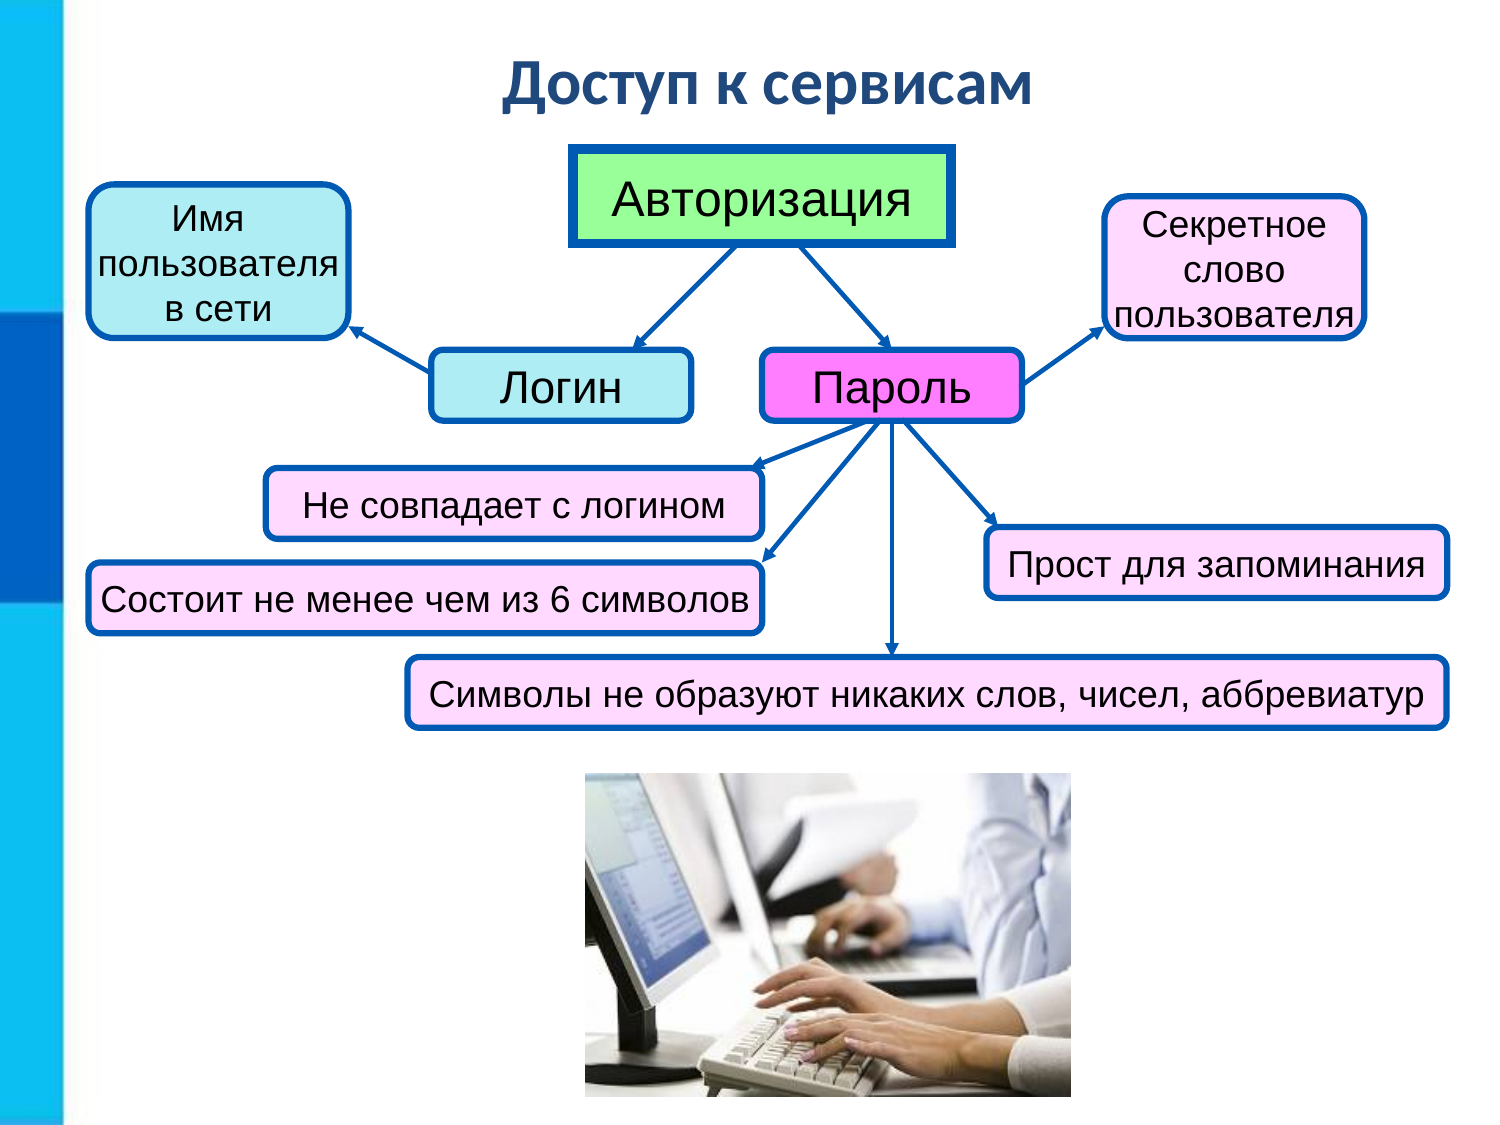

Доступ к сервисам
Авторизация
Имя
пользователя
в сети
Секретное
слово
пользователя
Логин
Пароль
Не совпадает с логином
Прост для запоминания
Состоит не менее чем из 6 символов
Символы не образуют никаких слов, чисел, аббревиатур